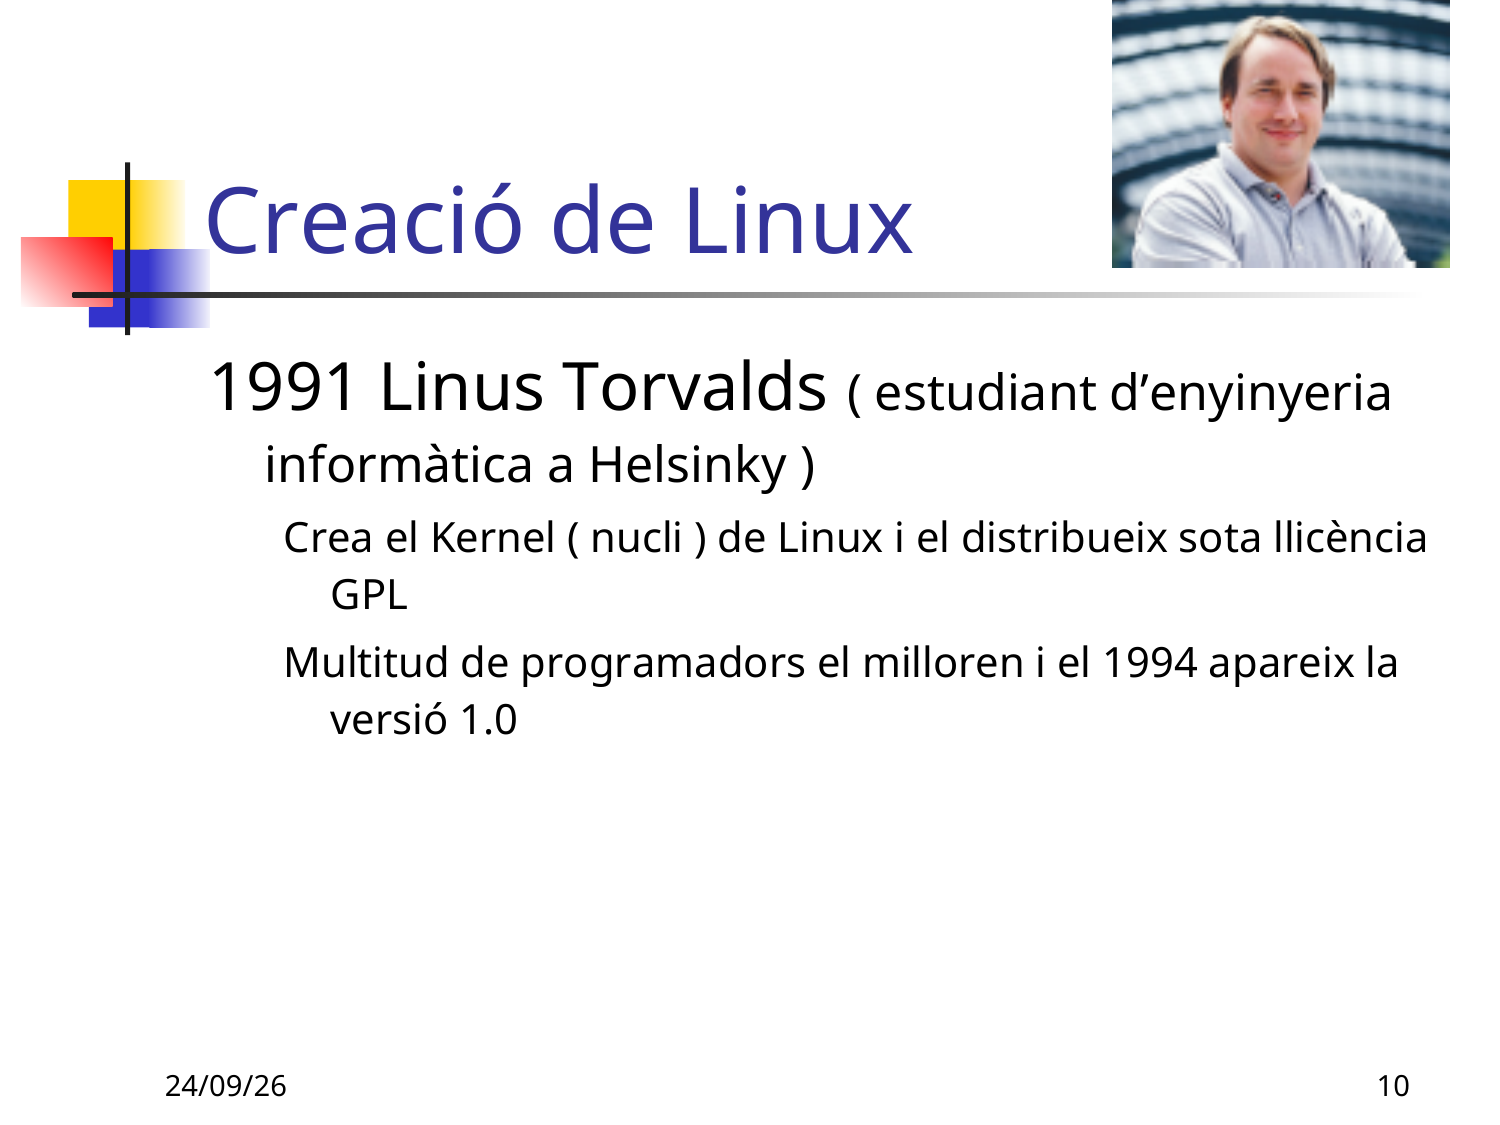

# Creació de Linux
1991 Linus Torvalds ( estudiant d’enyinyeria informàtica a Helsinky )
Crea el Kernel ( nucli ) de Linux i el distribueix sota llicència GPL
Multitud de programadors el milloren i el 1994 apareix la versió 1.0
10